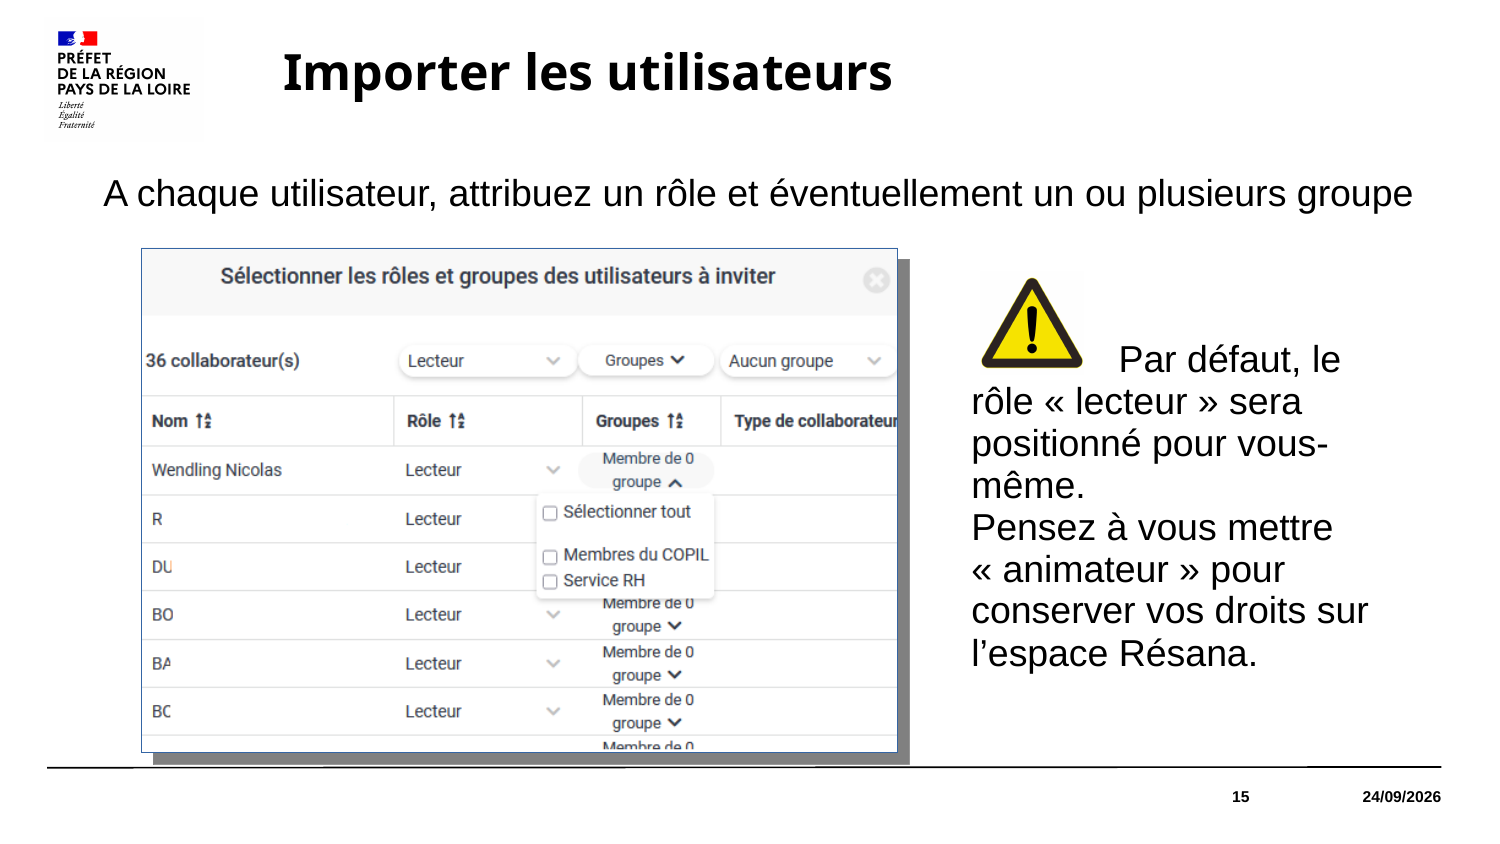

# Importer les utilisateurs
A chaque utilisateur, attribuez un rôle et éventuellement un ou plusieurs groupe
 Par défaut, le rôle « lecteur » sera positionné pour vous-même.
Pensez à vous mettre « animateur » pour conserver vos droits sur l’espace Résana.